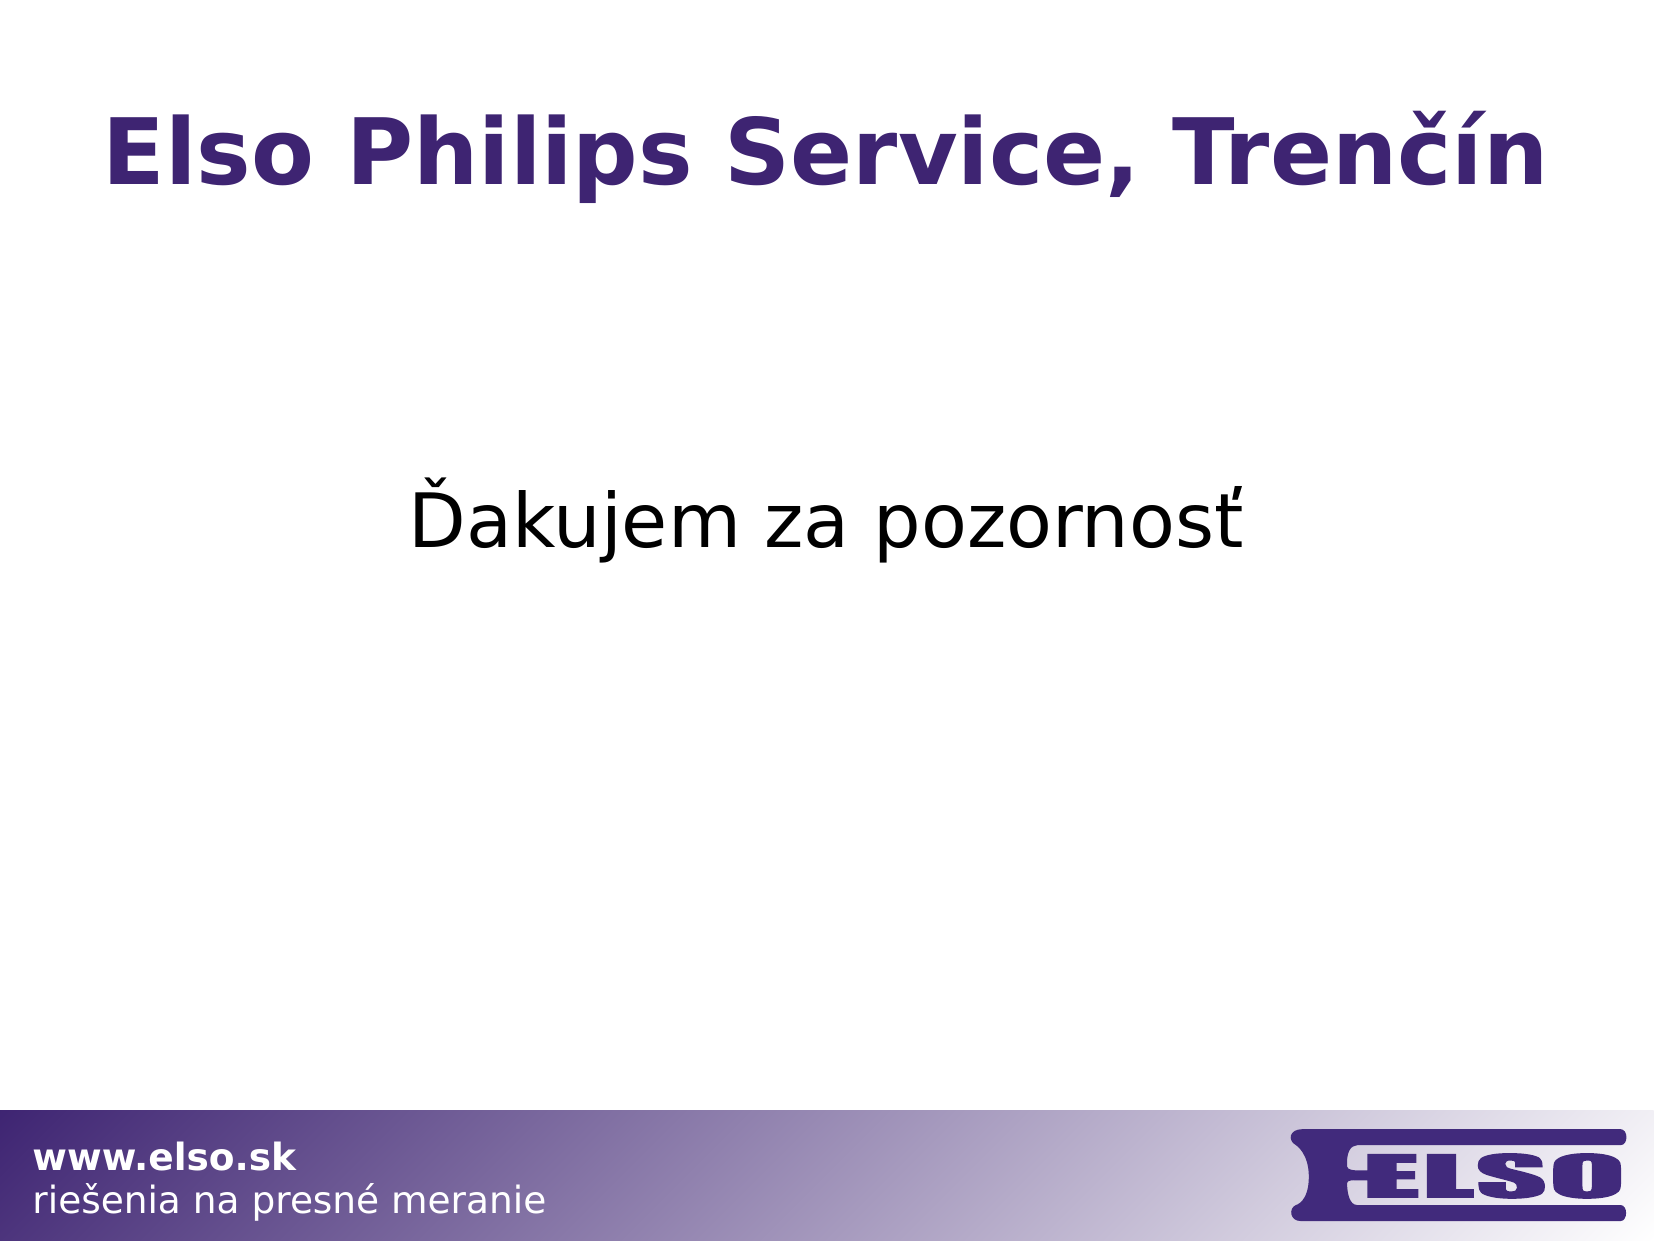

# Elso Philips Service, Trenčín
Ďakujem za pozornosť